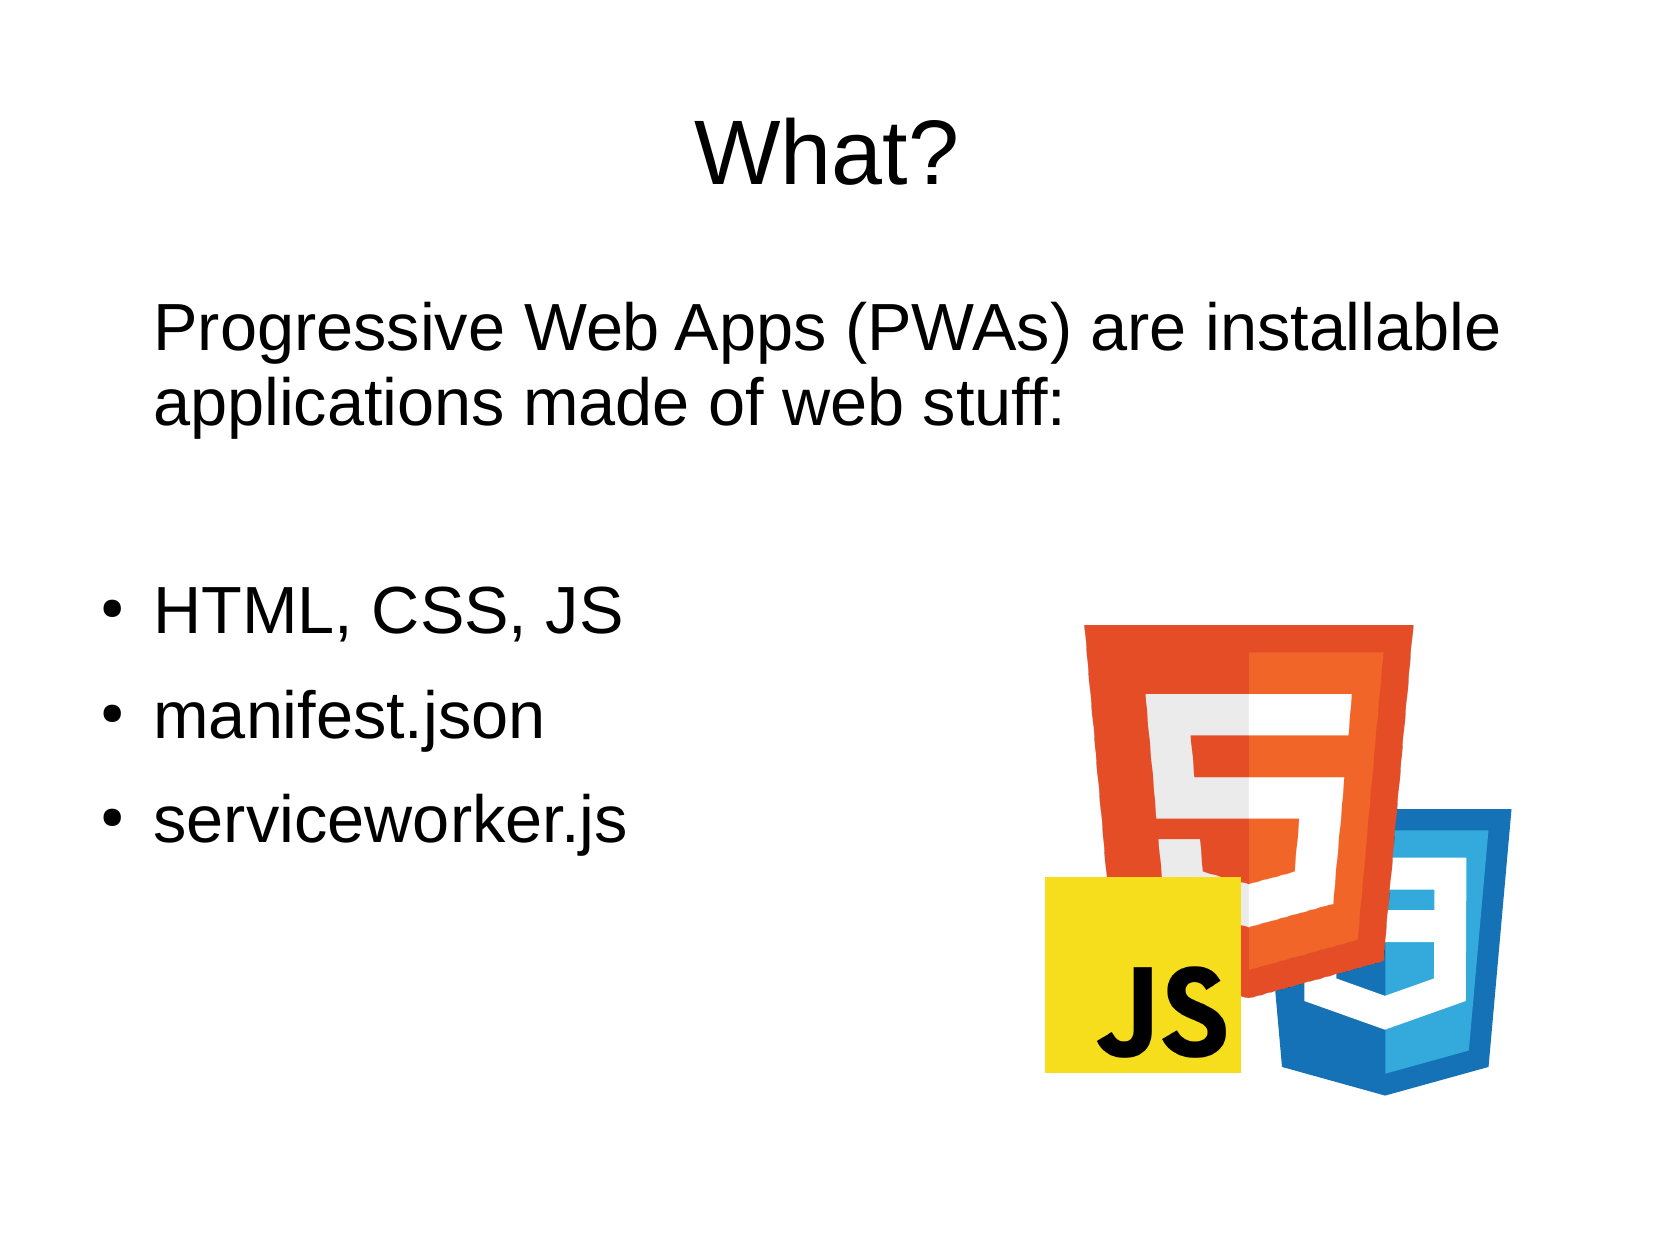

# What?
Progressive Web Apps (PWAs) are installable applications made of web stuff:
HTML, CSS, JS
manifest.json
serviceworker.js